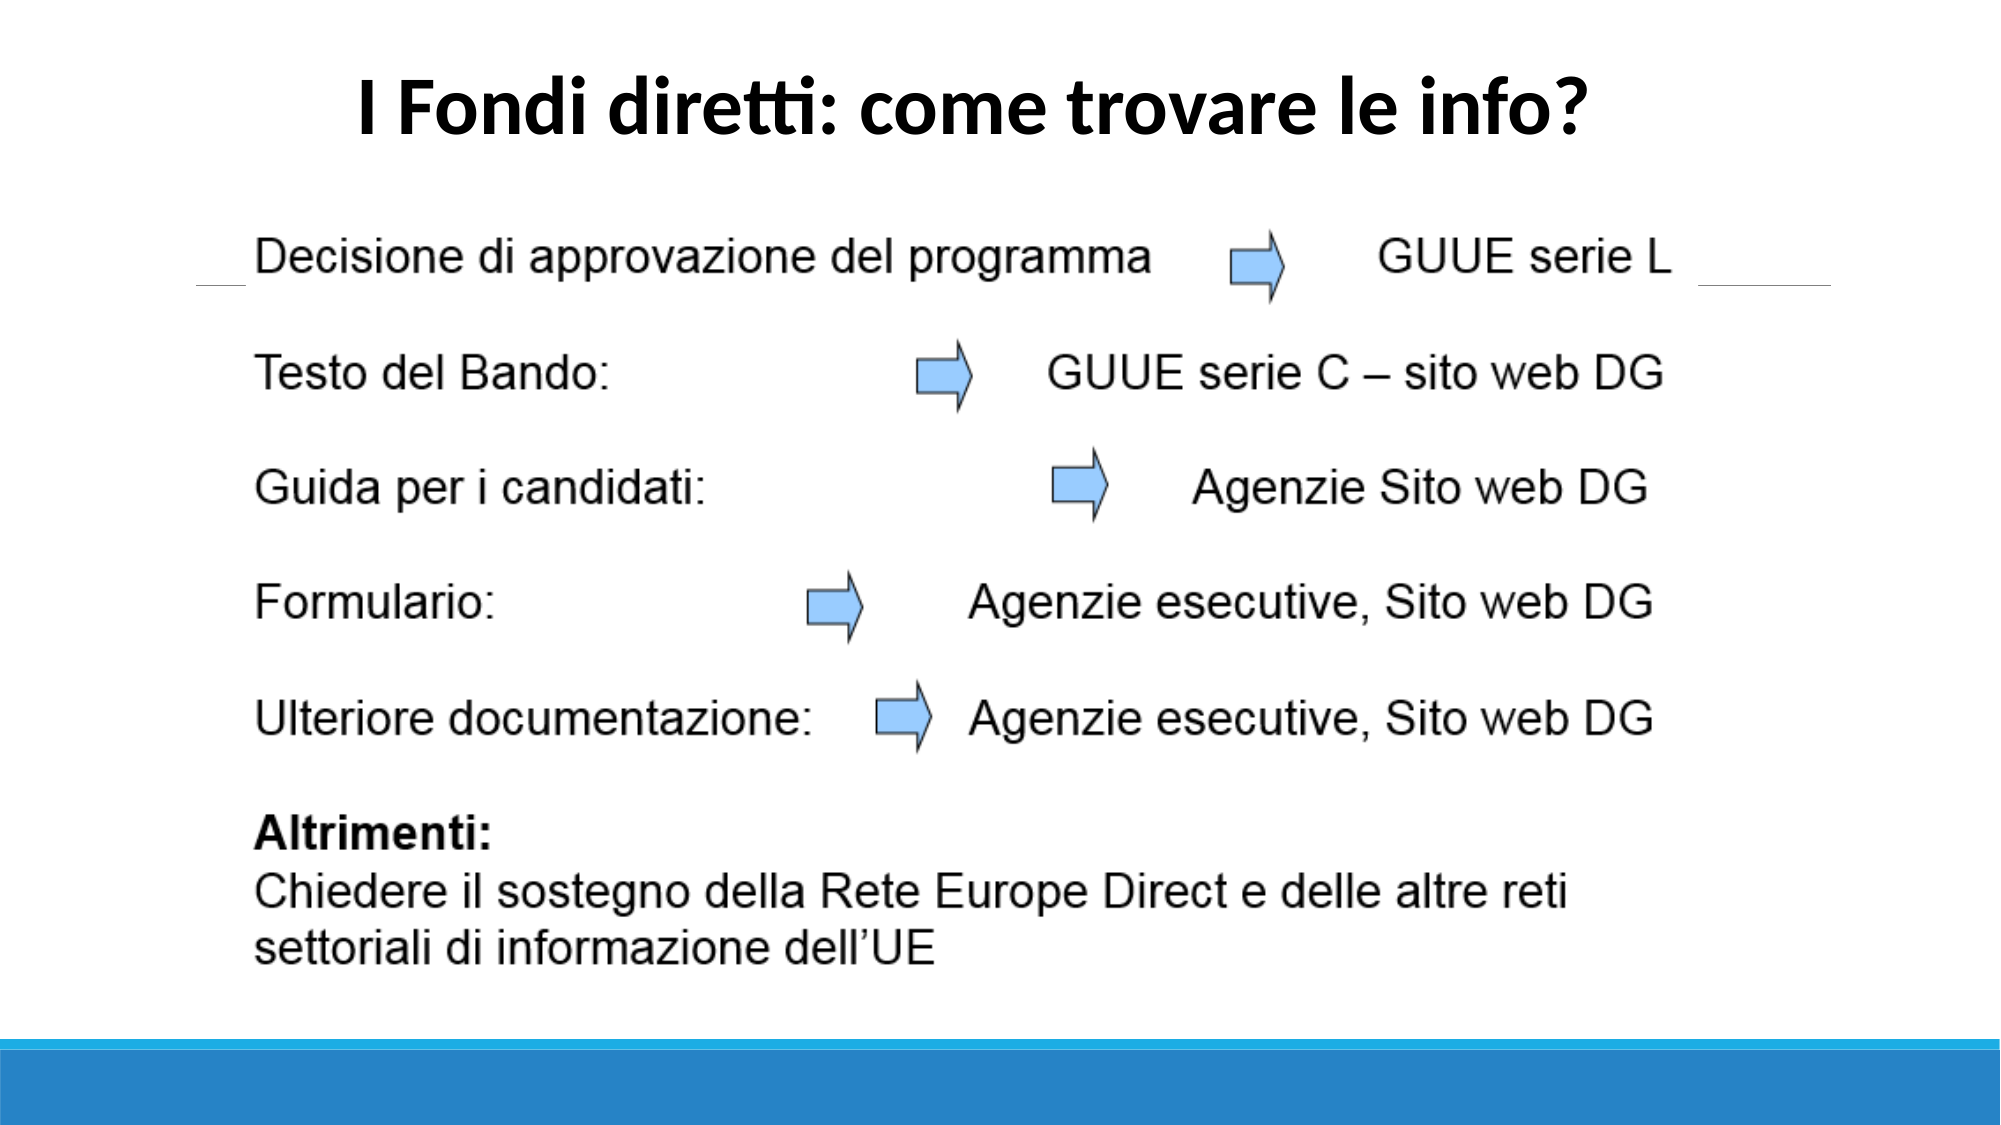

I Fondi diretti: come trovare le info?